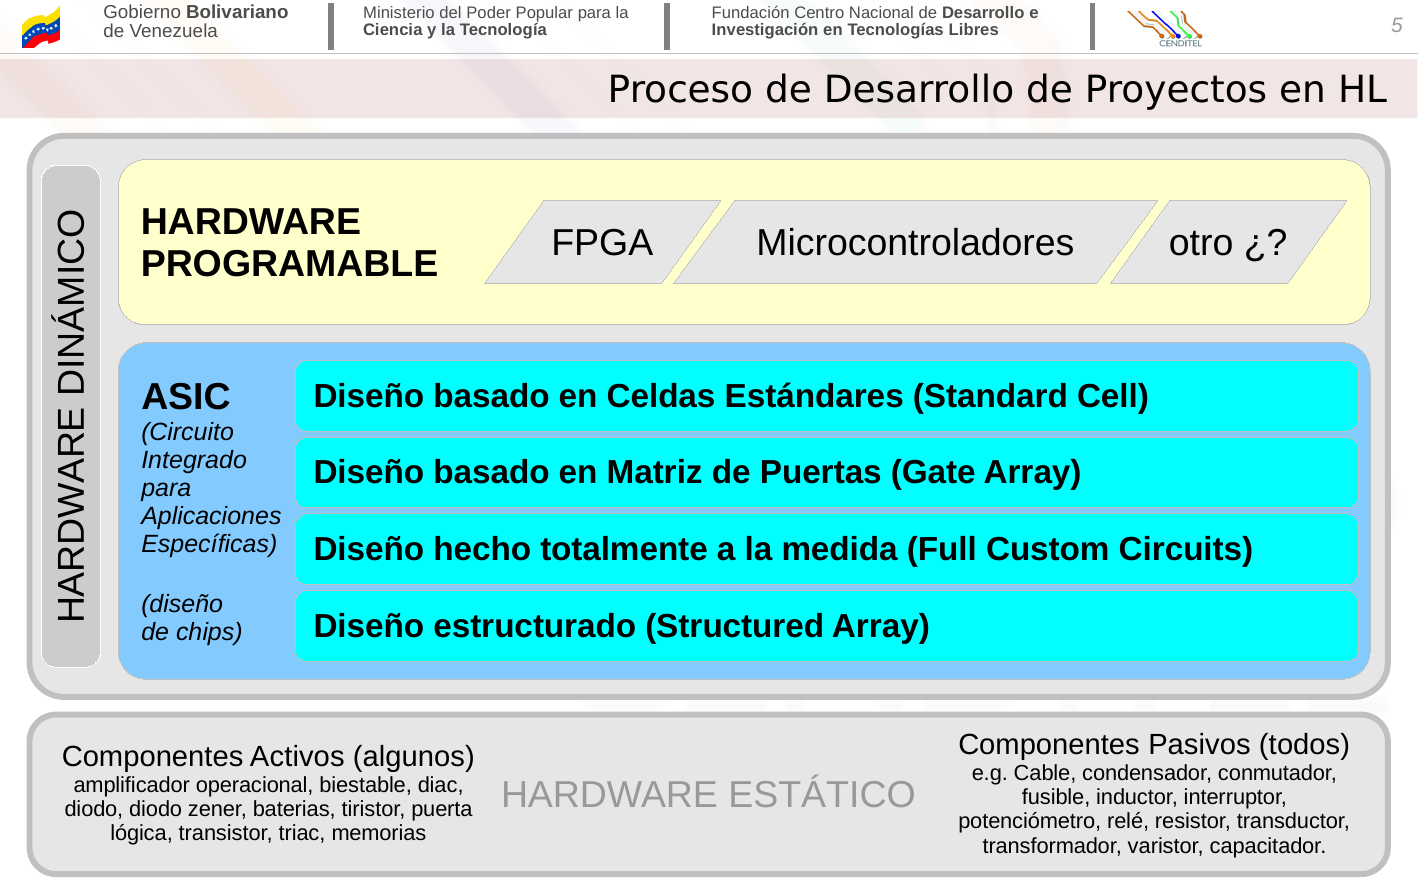

# Proceso de Desarrollo de Proyectos en HL
HARDWARE DINÁMICO
HARDWARE
PROGRAMABLE
FPGA
Microcontroladores
otro ¿?
ASIC
(Circuito
Integrado
para
Aplicaciones
Específicas)
(diseño
de chips)
Diseño basado en Celdas Estándares (Standard Cell)
HARDWARE DINÁMICO
Diseño basado en Matriz de Puertas (Gate Array)
Diseño hecho totalmente a la medida (Full Custom Circuits)
Diseño estructurado (Structured Array)
HARDWARE ESTÁTICO
Componentes Pasivos (todos)
e.g. Cable, condensador, conmutador, fusible, inductor, interruptor, potenciómetro, relé, resistor, transductor, transformador, varistor, capacitador.
Componentes Activos (algunos)
amplificador operacional, biestable, diac, diodo, diodo zener, baterias, tiristor, puerta lógica, transistor, triac, memorias